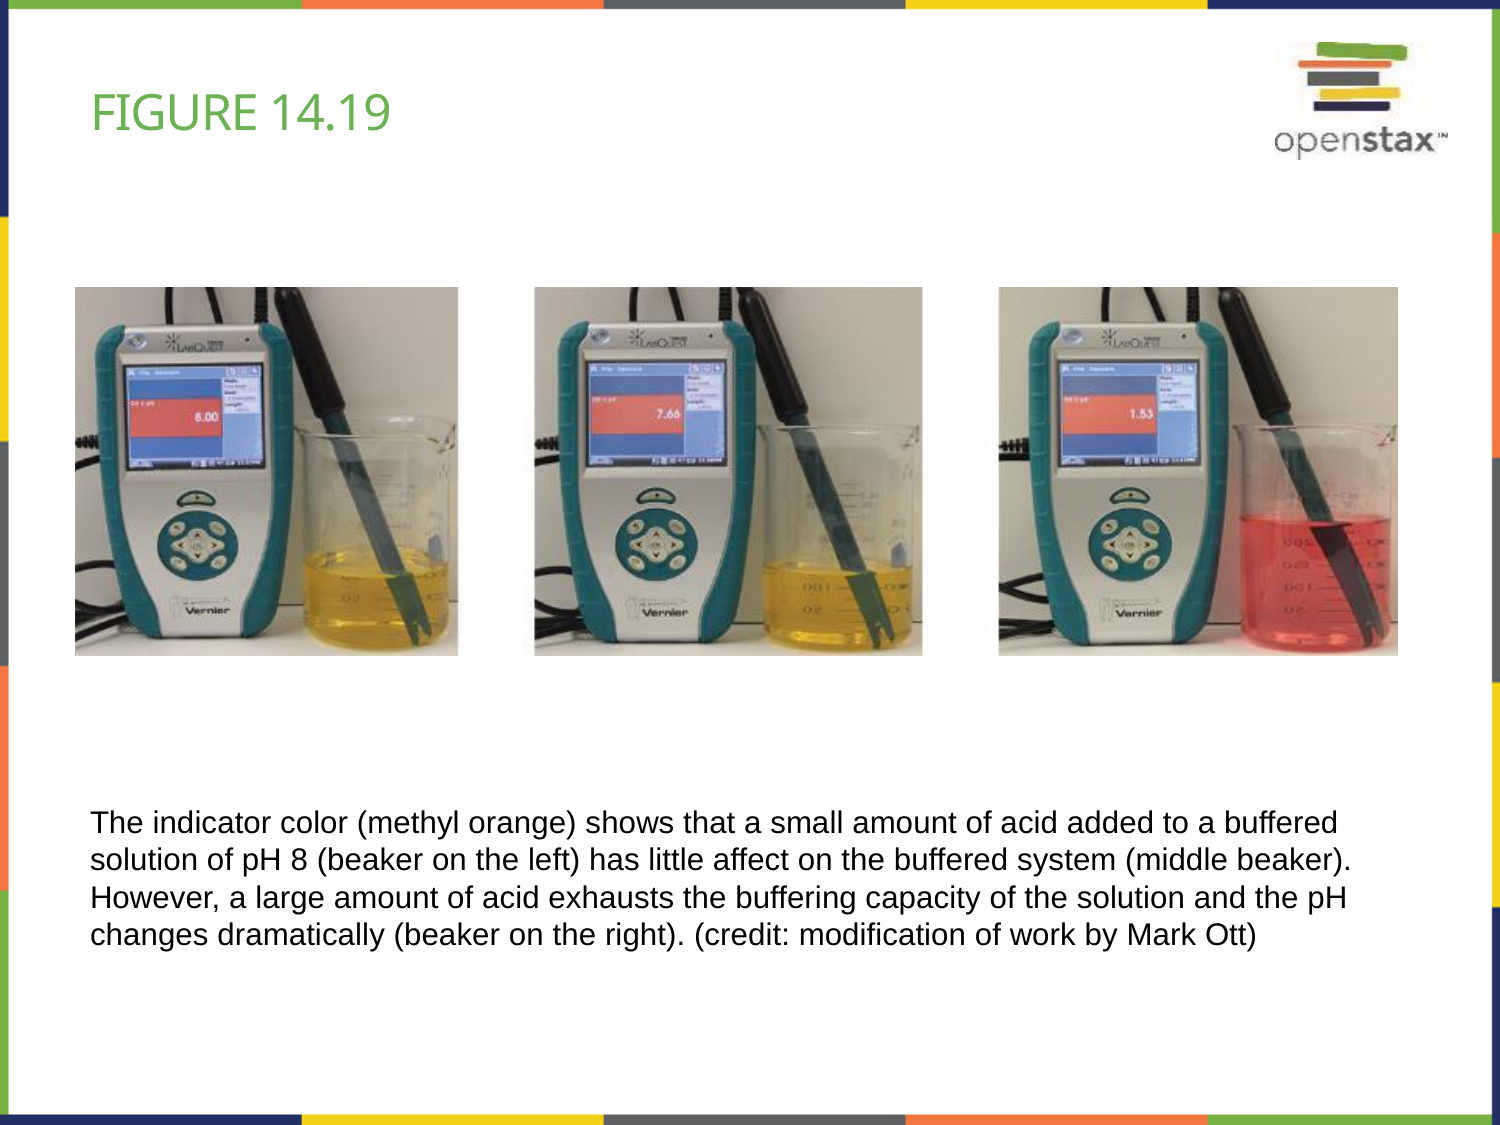

# Figure 14.19
The indicator color (methyl orange) shows that a small amount of acid added to a buffered solution of pH 8 (beaker on the left) has little affect on the buffered system (middle beaker). However, a large amount of acid exhausts the buffering capacity of the solution and the pH changes dramatically (beaker on the right). (credit: modification of work by Mark Ott)